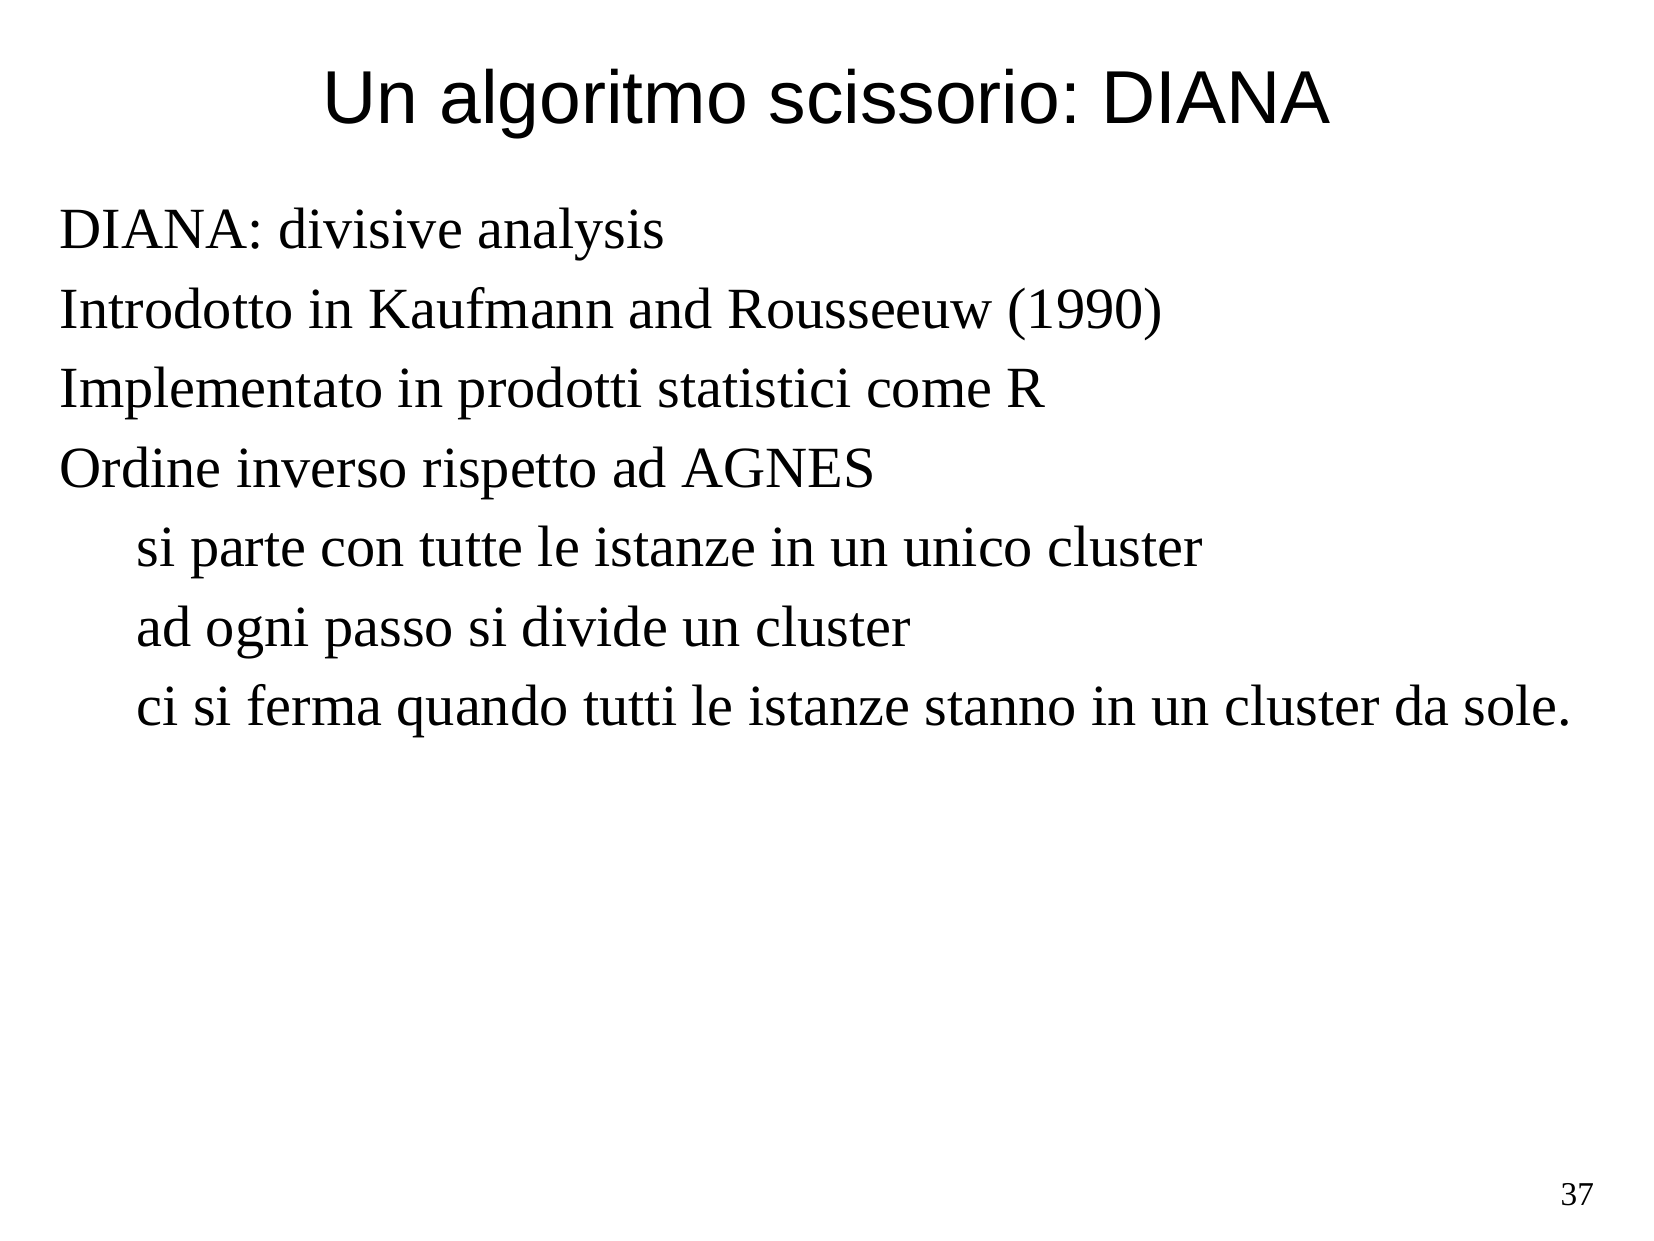

# Un algoritmo scissorio: DIANA
DIANA: divisive analysis
Introdotto in Kaufmann and Rousseeuw (1990)
Implementato in prodotti statistici come R
Ordine inverso rispetto ad AGNES
si parte con tutte le istanze in un unico cluster
ad ogni passo si divide un cluster
ci si ferma quando tutti le istanze stanno in un cluster da sole.